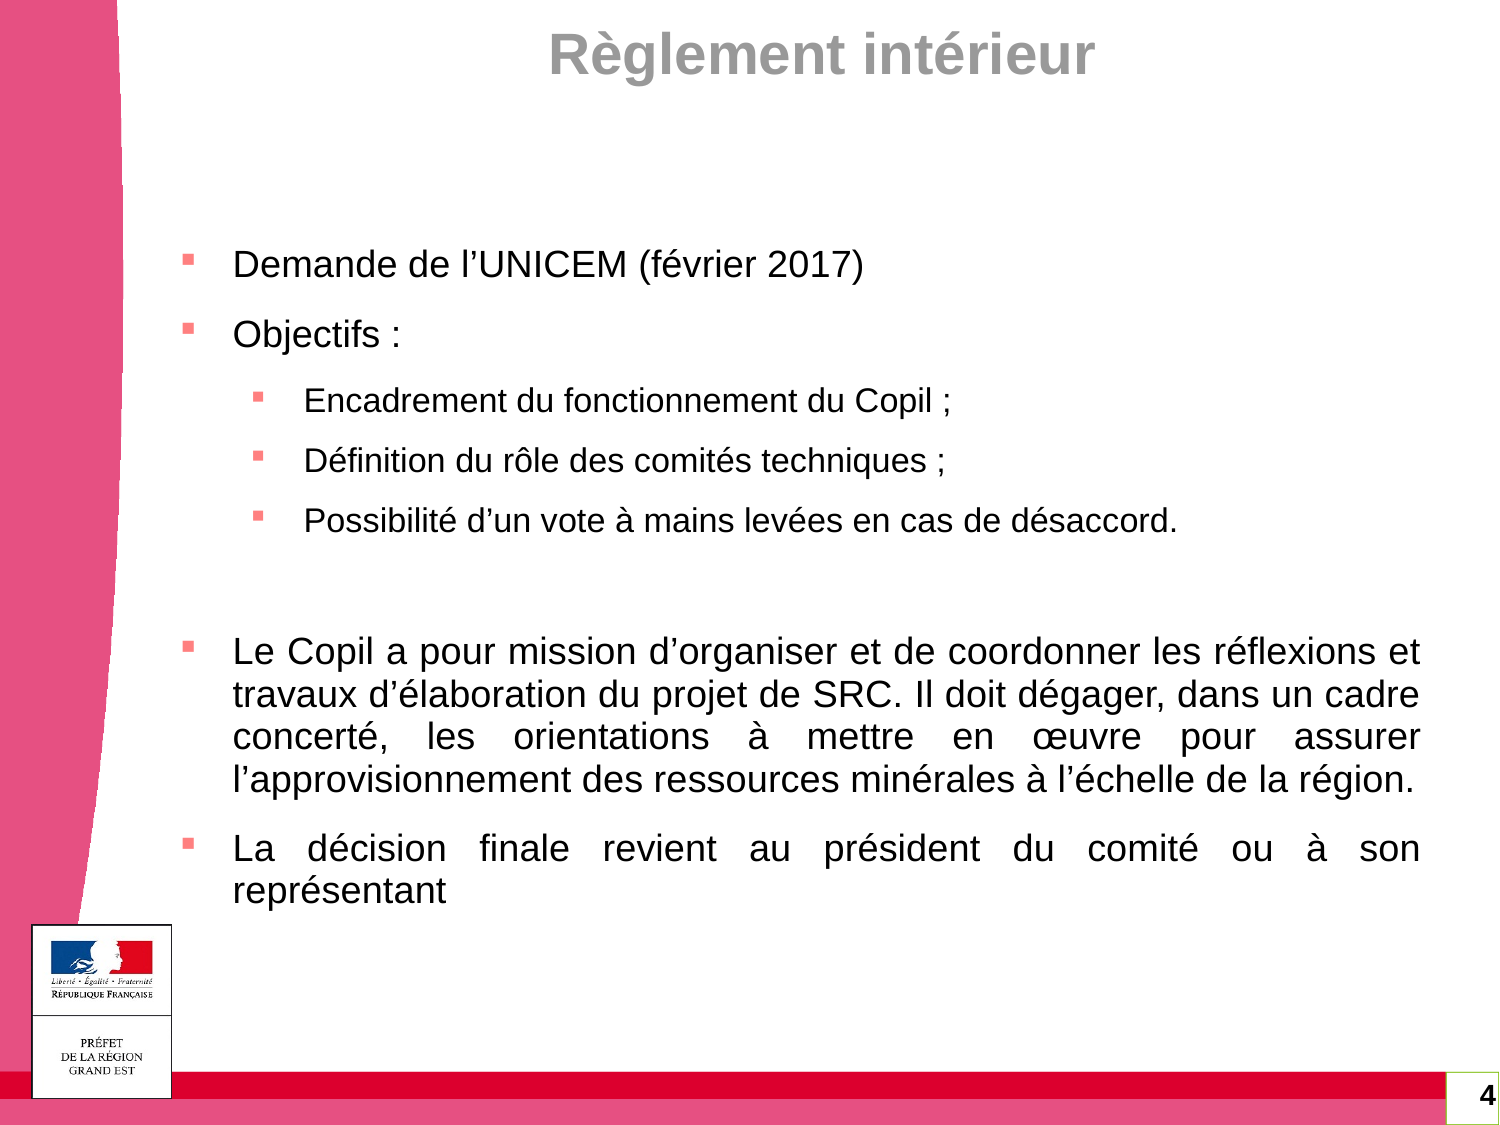

# Règlement intérieur
Demande de l’UNICEM (février 2017)
Objectifs :
Encadrement du fonctionnement du Copil ;
Définition du rôle des comités techniques ;
Possibilité d’un vote à mains levées en cas de désaccord.
Le Copil a pour mission d’organiser et de coordonner les réflexions et travaux d’élaboration du projet de SRC. Il doit dégager, dans un cadre concerté, les orientations à mettre en œuvre pour assurer l’approvisionnement des ressources minérales à l’échelle de la région.
La décision finale revient au président du comité ou à son représentant
4